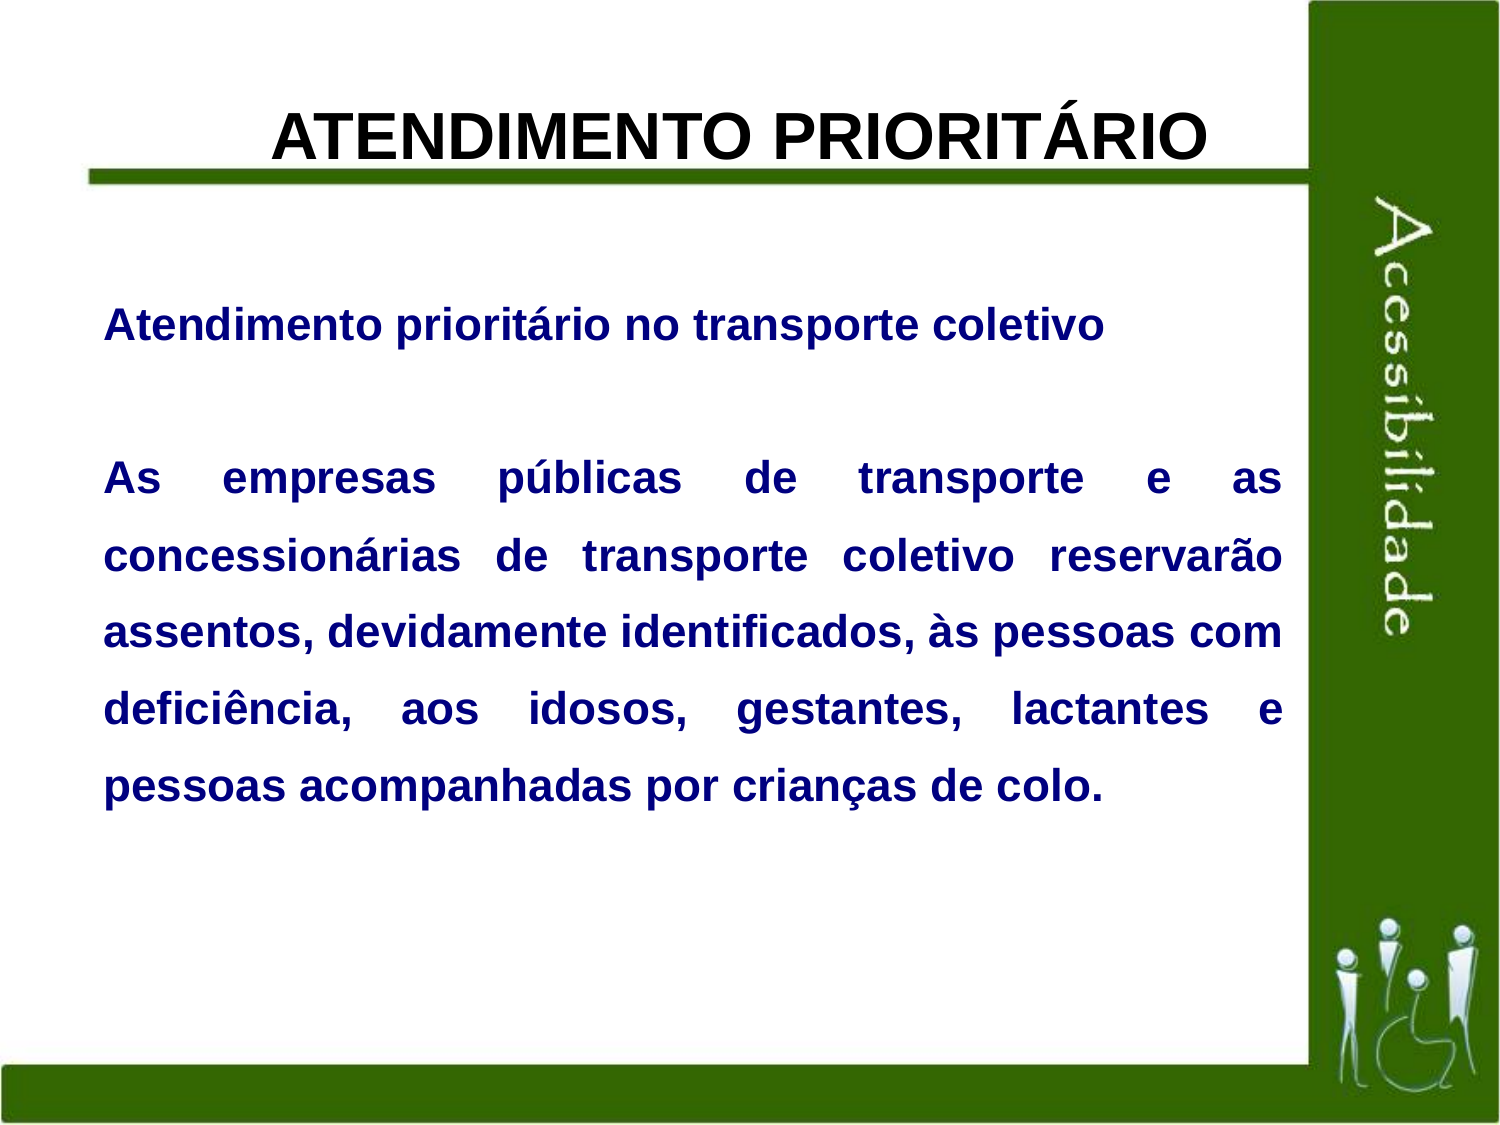

# ATENDIMENTO PRIORITÁRIO
Atendimento prioritário no transporte coletivo
As empresas públicas de transporte e as concessionárias de transporte coletivo reservarão assentos, devidamente identificados, às pessoas com deficiência, aos idosos, gestantes, lactantes e pessoas acompanhadas por crianças de colo.